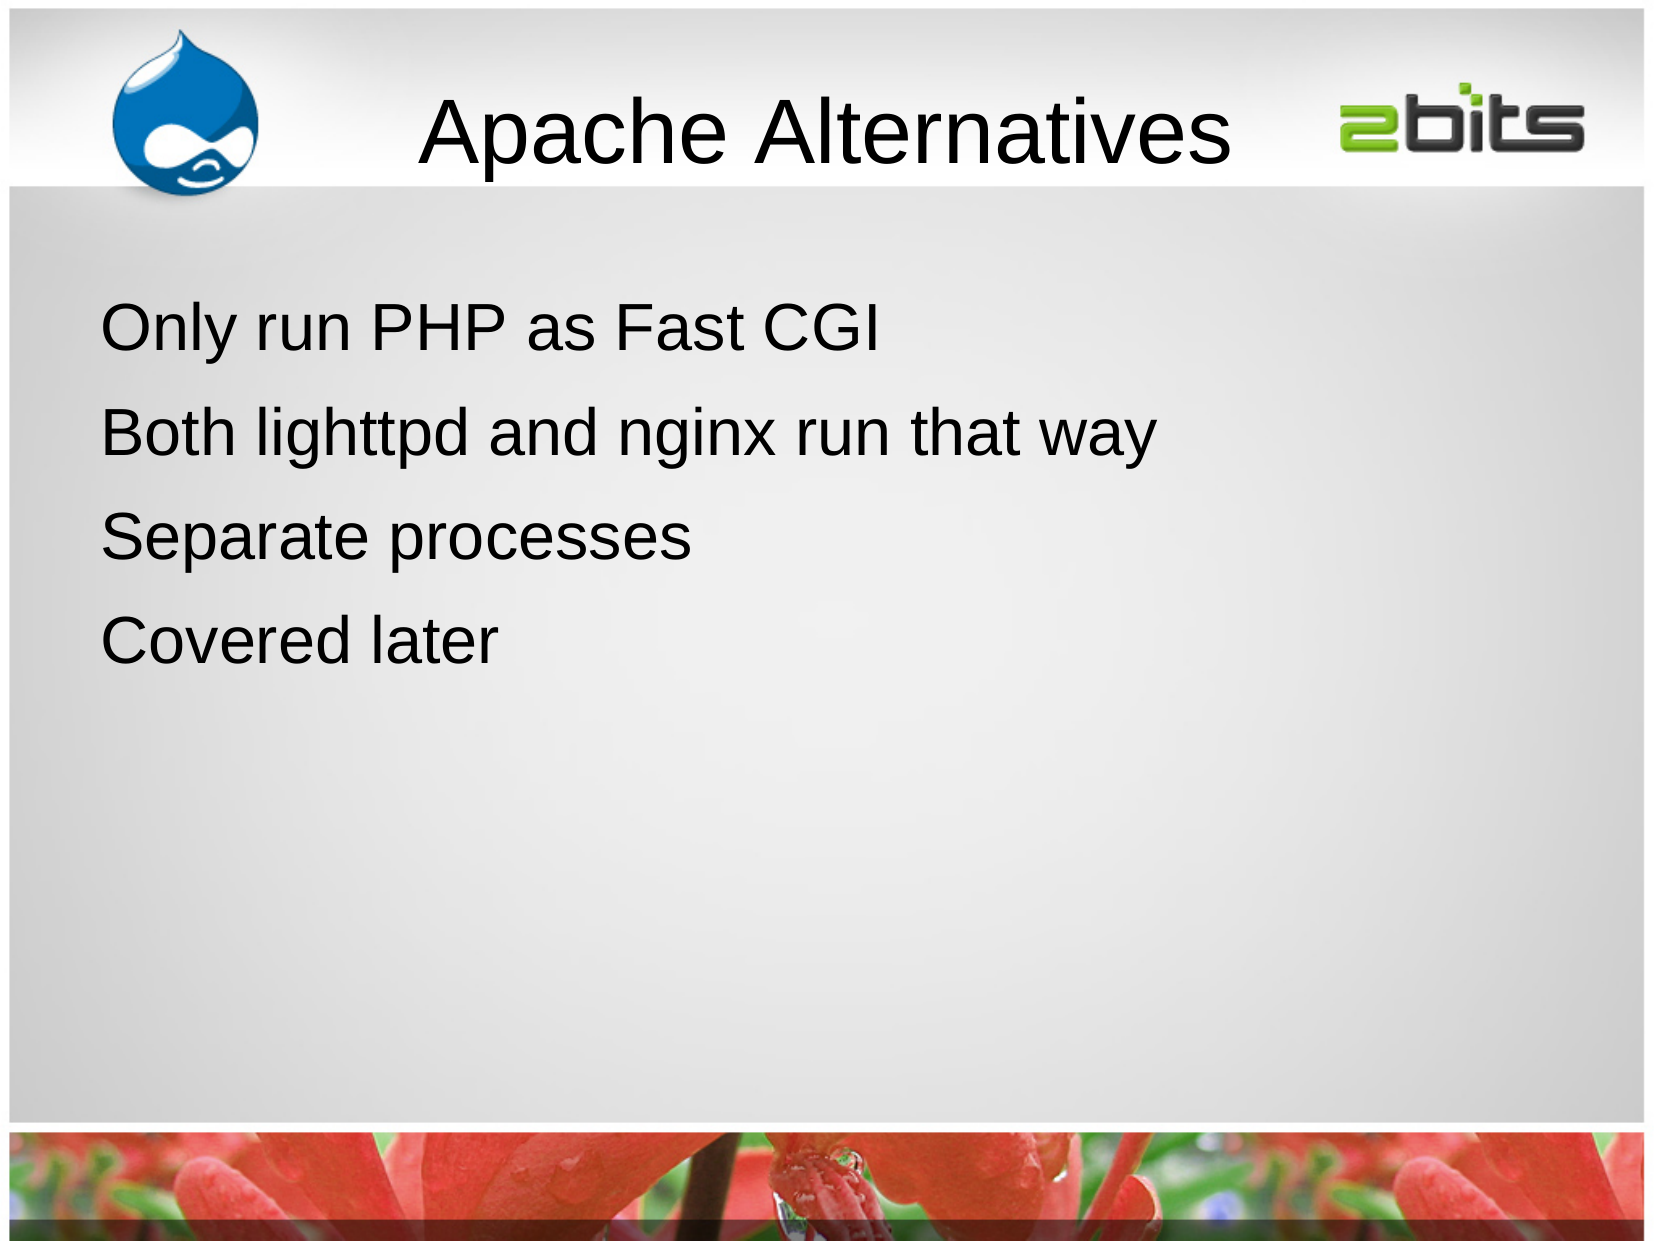

# Apache Alternatives
Only run PHP as Fast CGI
Both lighttpd and nginx run that way
Separate processes
Covered later